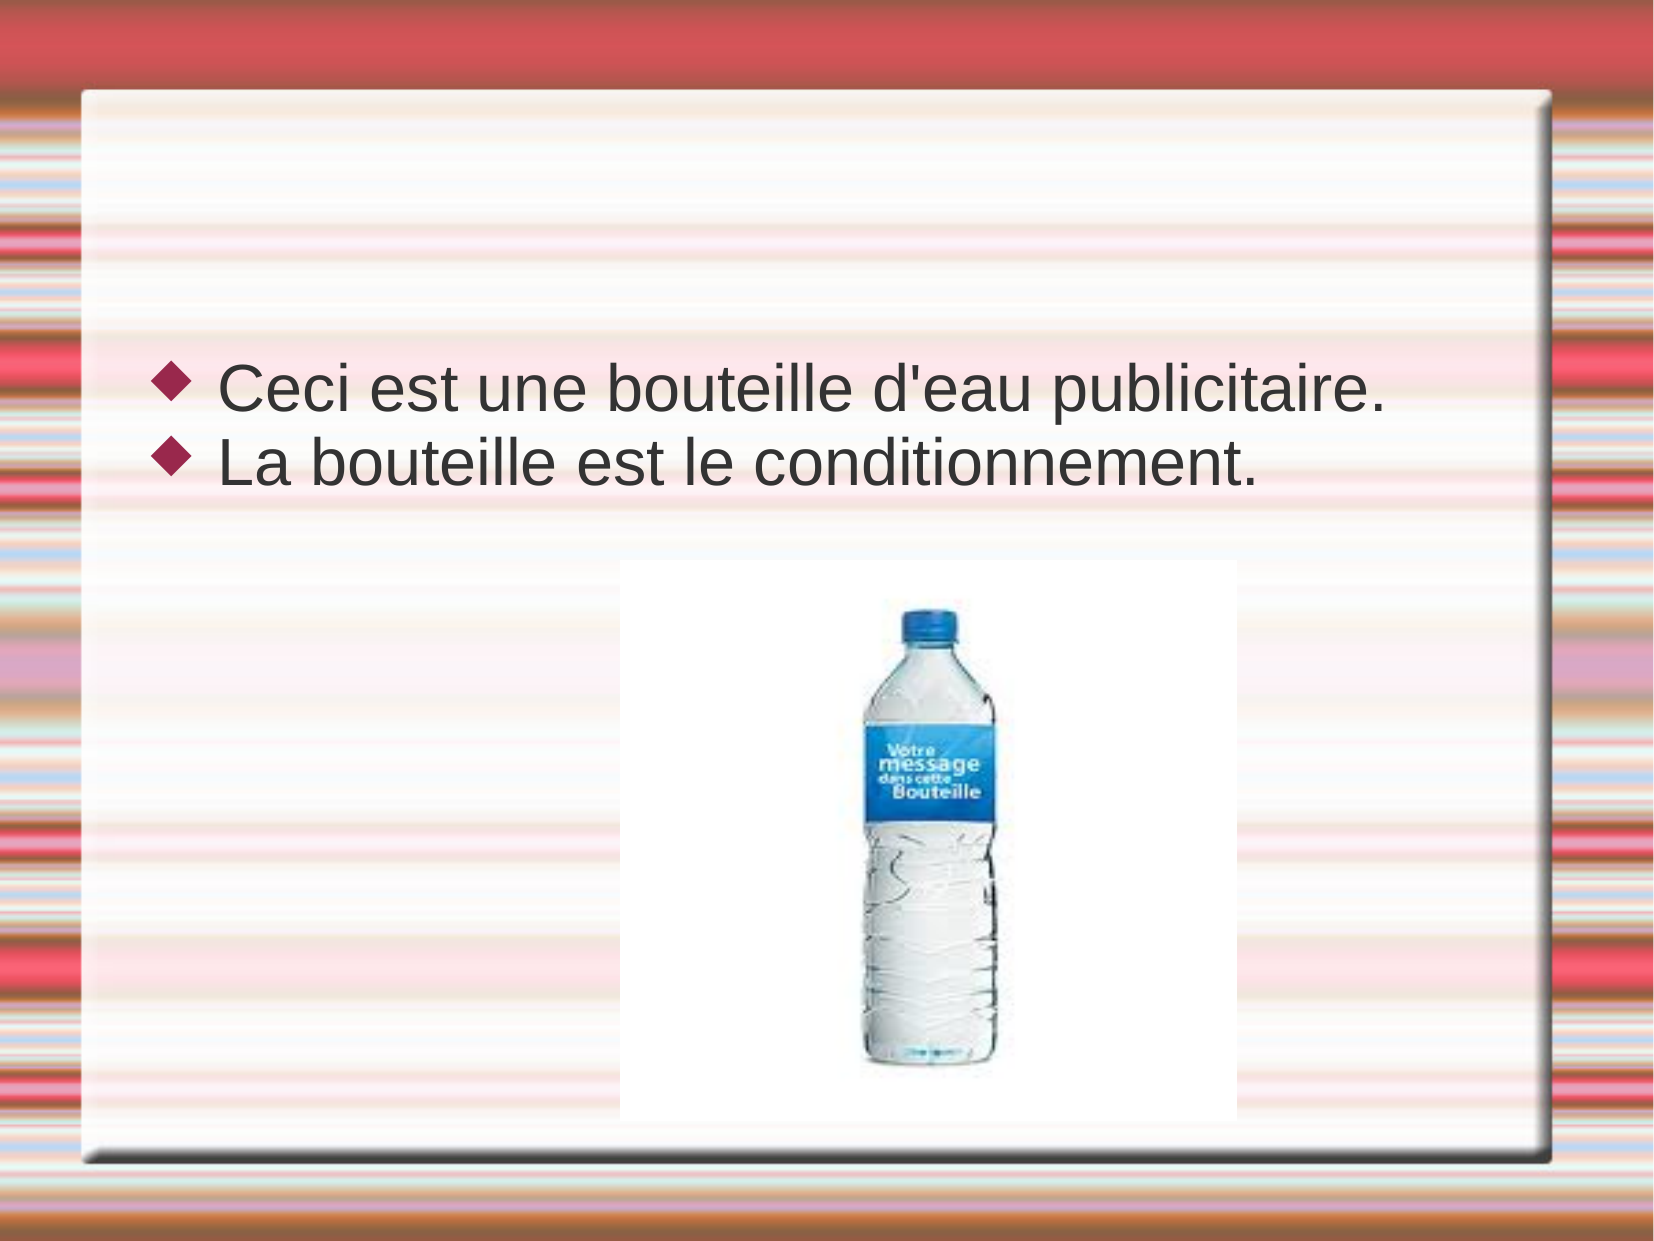

#
Ceci est une bouteille d'eau publicitaire.
La bouteille est le conditionnement.